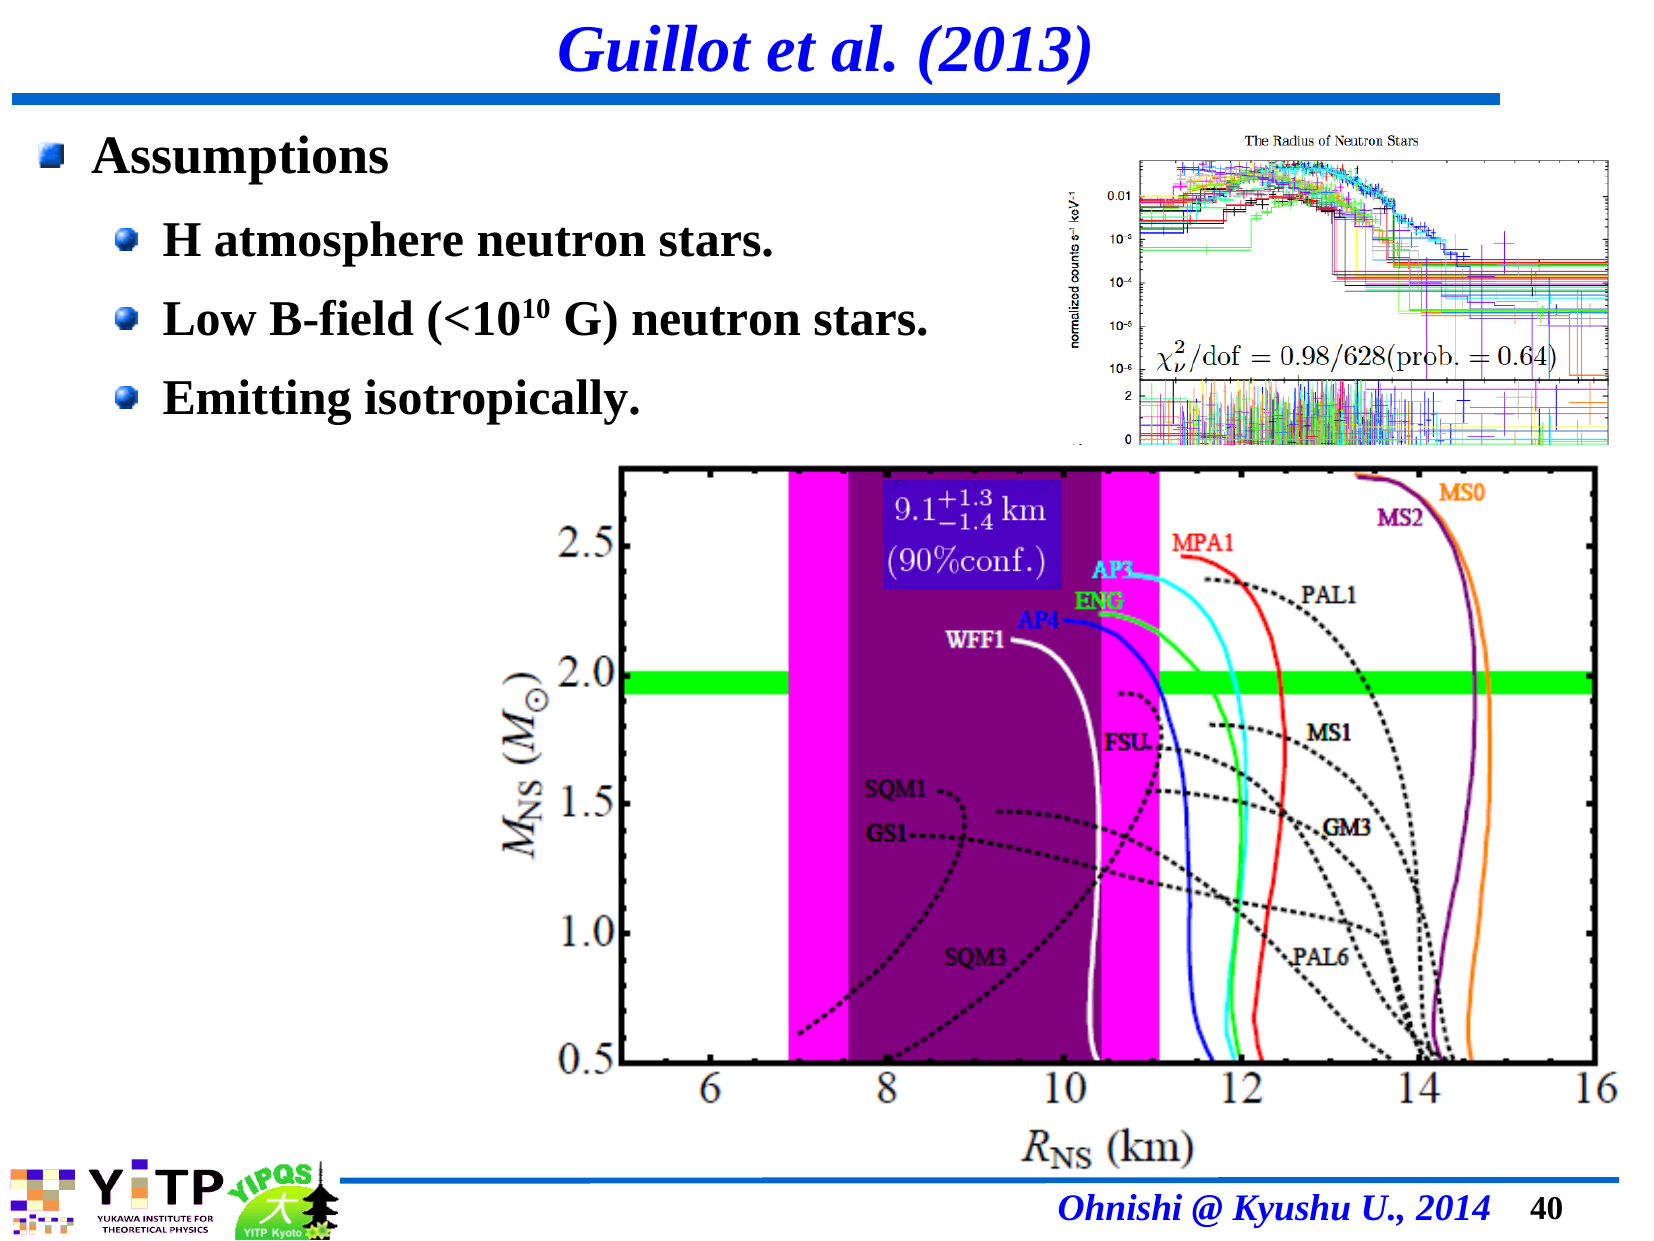

# Guillot et al. (2013)
Assumptions
H atmosphere neutron stars.
Low B-field (<1010 G) neutron stars.
Emitting isotropically.